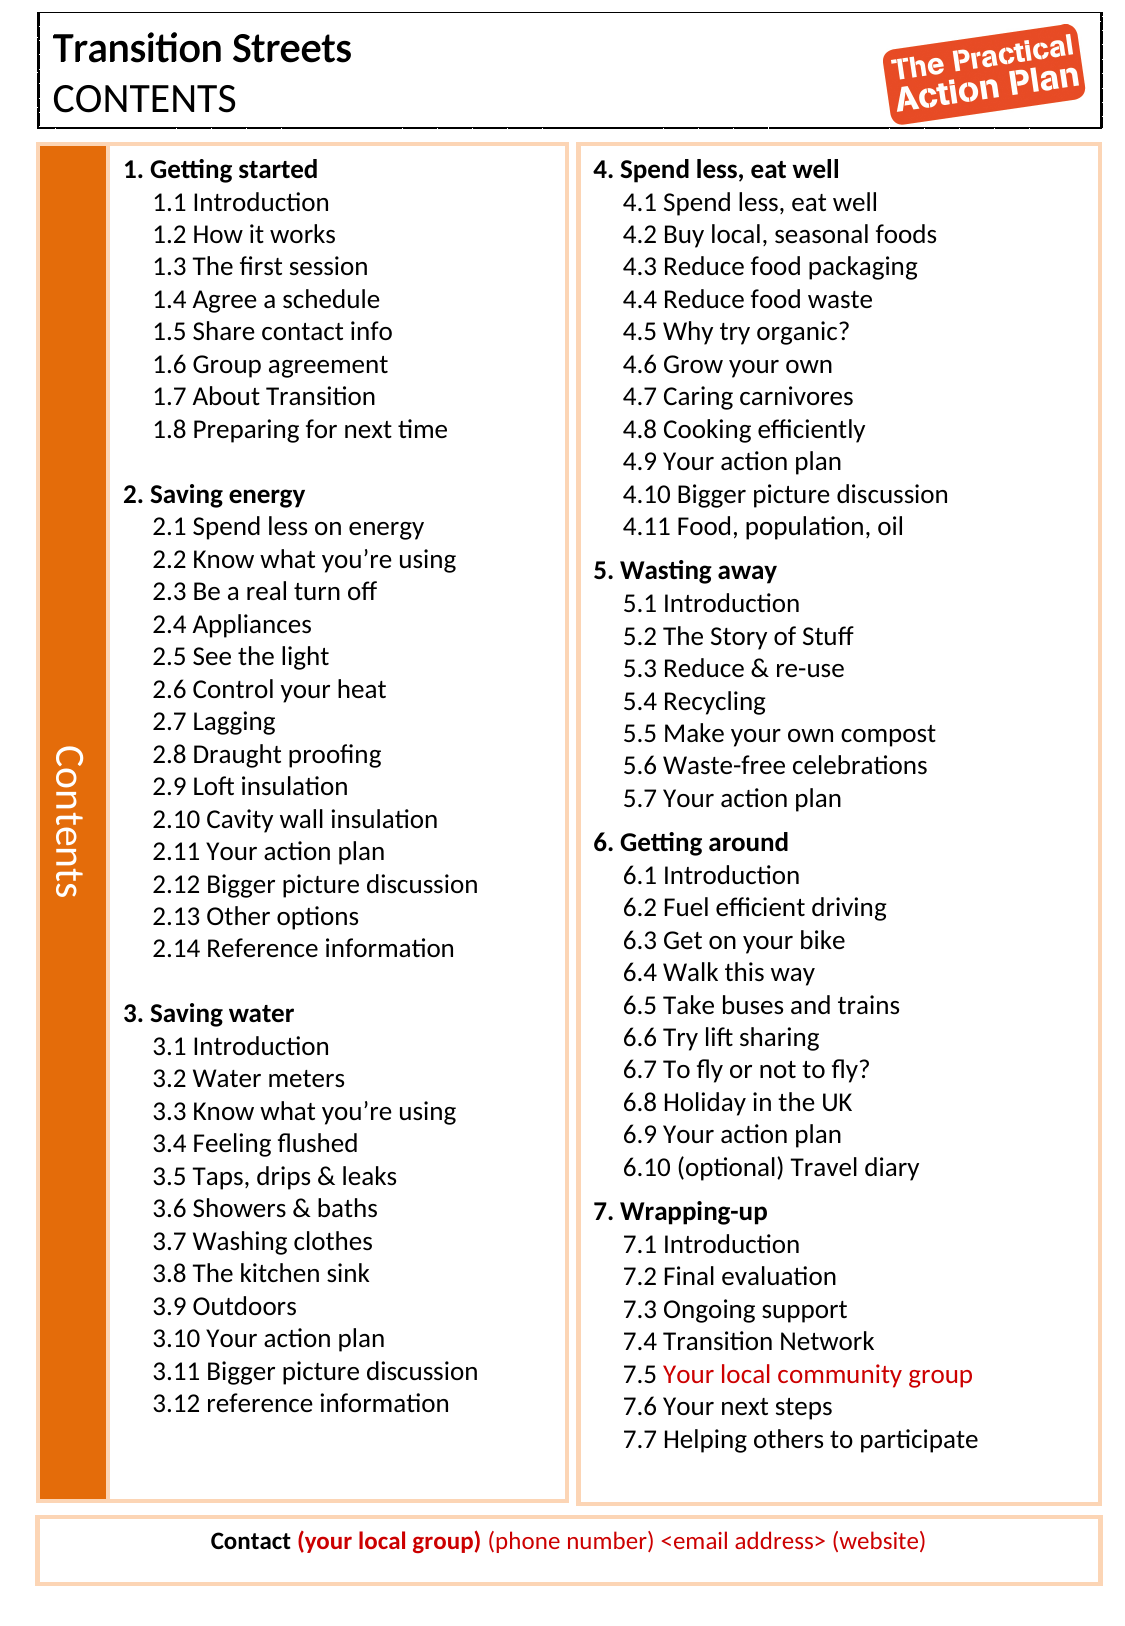

Transition Streets
CONTENTS
Contents
1. Getting started
1.1 Introduction
1.2 How it works
1.3 The first session
1.4 Agree a schedule
1.5 Share contact info
1.6 Group agreement
1.7 About Transition
1.8 Preparing for next time
2. Saving energy
2.1 Spend less on energy
2.2 Know what you’re using
2.3 Be a real turn off
2.4 Appliances
2.5 See the light
2.6 Control your heat
2.7 Lagging
2.8 Draught proofing
2.9 Loft insulation
2.10 Cavity wall insulation
2.11 Your action plan
2.12 Bigger picture discussion
2.13 Other options
2.14 Reference information
3. Saving water
3.1 Introduction
3.2 Water meters
3.3 Know what you’re using
3.4 Feeling flushed
3.5 Taps, drips & leaks
3.6 Showers & baths
3.7 Washing clothes
3.8 The kitchen sink
3.9 Outdoors
3.10 Your action plan
3.11 Bigger picture discussion
3.12 reference information
4. Spend less, eat well
4.1 Spend less, eat well
4.2 Buy local, seasonal foods
4.3 Reduce food packaging
4.4 Reduce food waste
4.5 Why try organic?
4.6 Grow your own
4.7 Caring carnivores
4.8 Cooking efficiently
4.9 Your action plan
4.10 Bigger picture discussion
4.11 Food, population, oil
5. Wasting away
5.1 Introduction
5.2 The Story of Stuff
5.3 Reduce & re-use
5.4 Recycling
5.5 Make your own compost
5.6 Waste-free celebrations
5.7 Your action plan
6. Getting around
6.1 Introduction
6.2 Fuel efficient driving
6.3 Get on your bike
6.4 Walk this way
6.5 Take buses and trains
6.6 Try lift sharing
6.7 To fly or not to fly?
6.8 Holiday in the UK
6.9 Your action plan
6.10 (optional) Travel diary
7. Wrapping-up
7.1 Introduction
7.2 Final evaluation
7.3 Ongoing support
7.4 Transition Network
7.5 Your local community group
7.6 Your next steps
7.7 Helping others to participate
Contact (your local group) (phone number) <email address> (website)